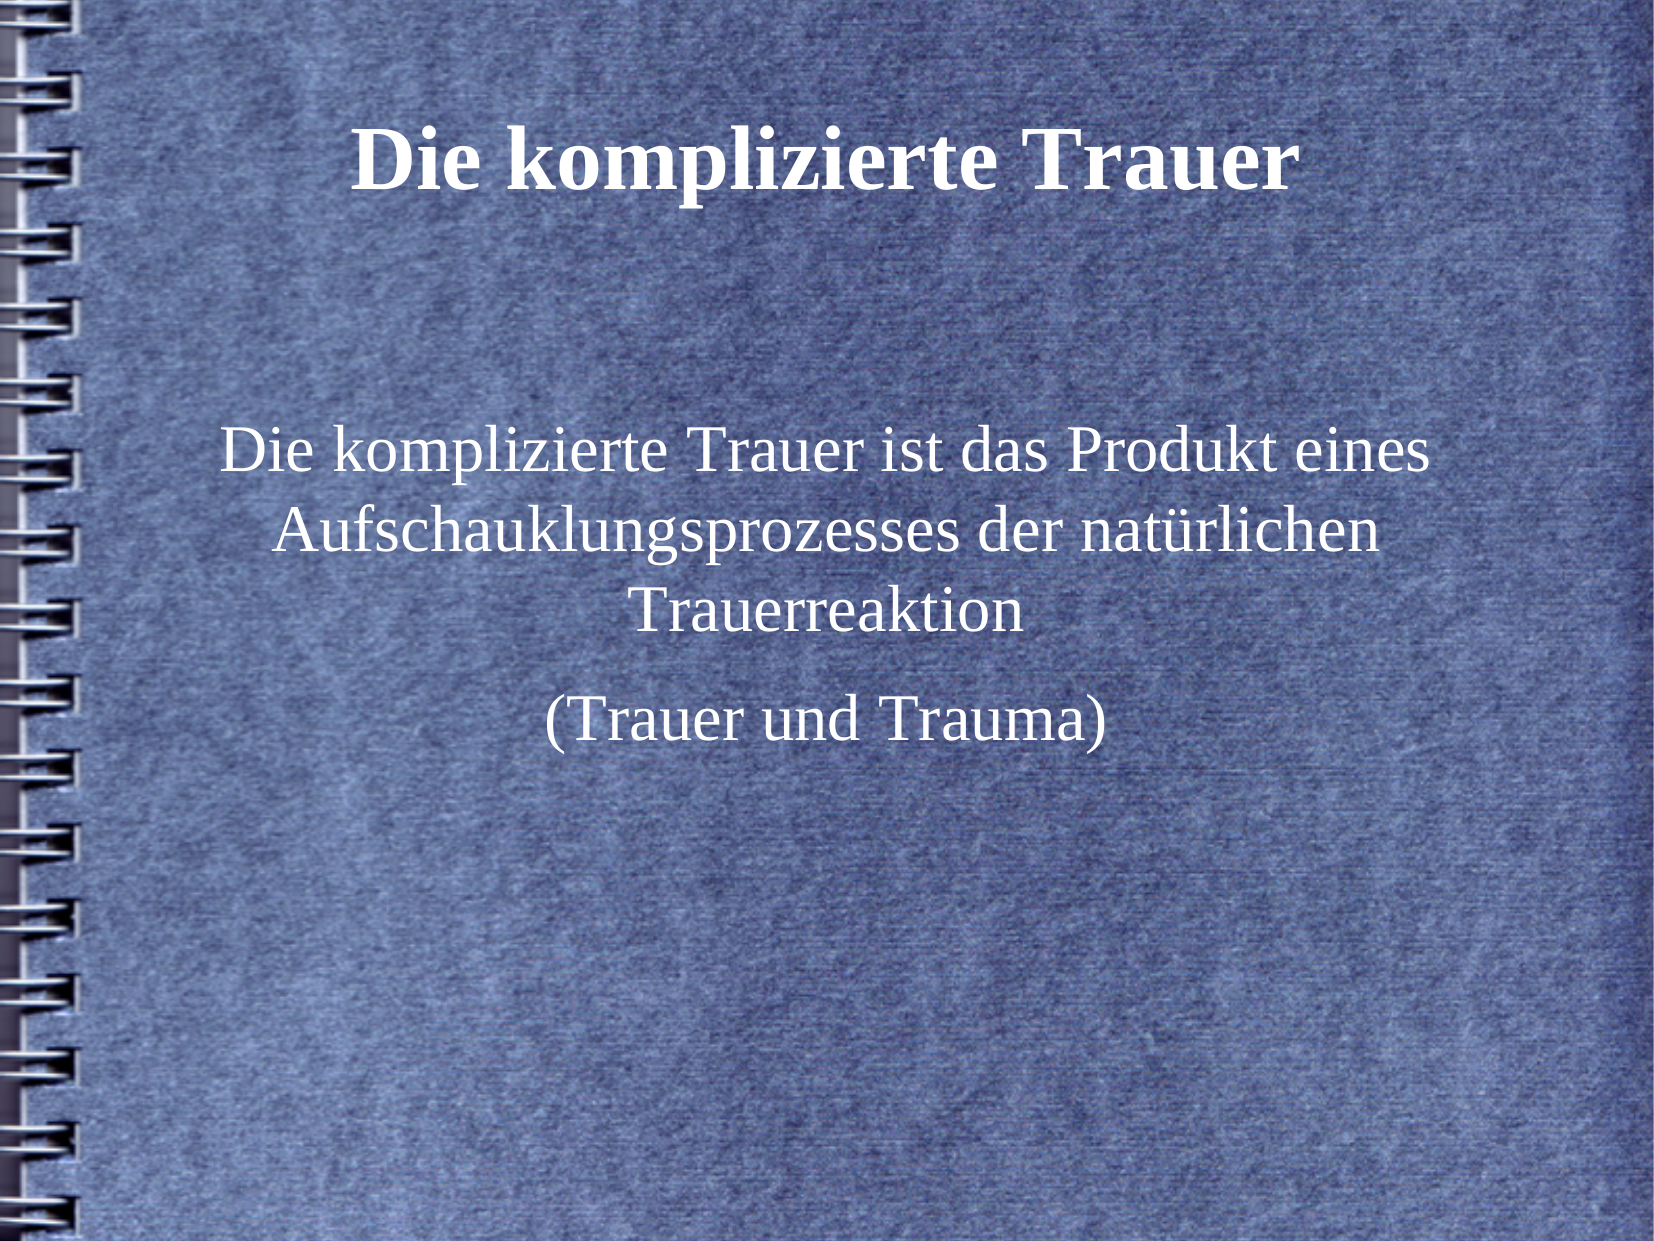

# Die komplizierte Trauer
Die komplizierte Trauer ist das Produkt eines Aufschauklungsprozesses der natürlichen Trauerreaktion
(Trauer und Trauma)